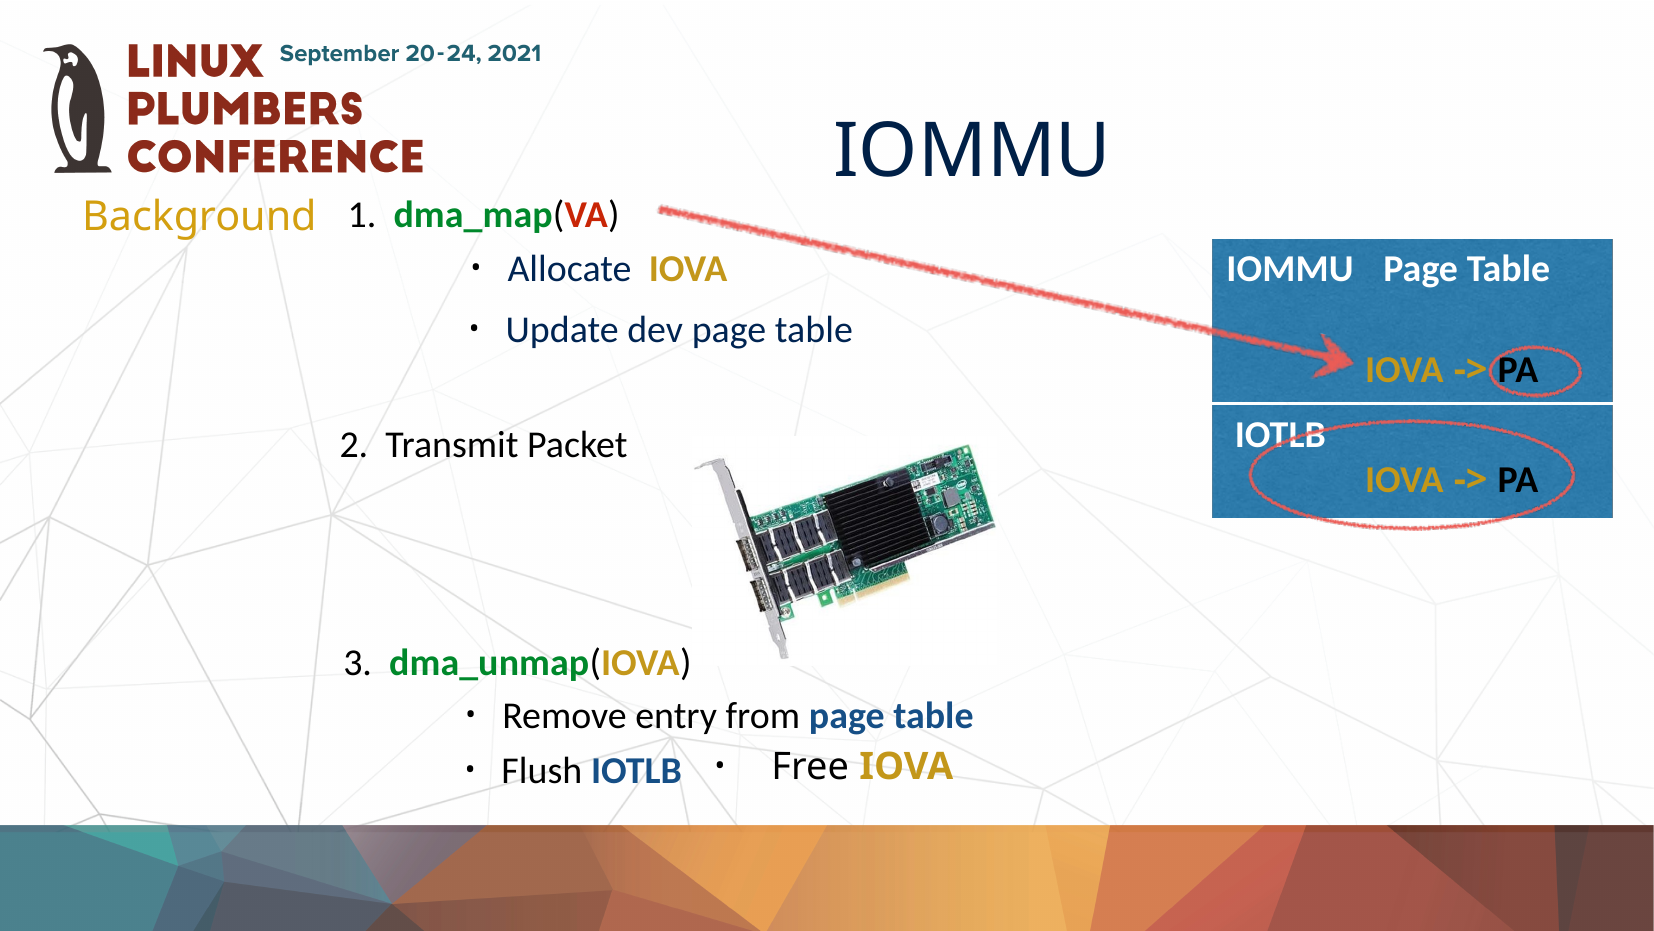

IOMMU
Background
1. dma_map(VA)
Allocate IOVA
IOMMU
Page Table
Update dev page table
IOVA -> PA
IOTLB
2. Transmit Packet
IOVA -> PA
3. dma_unmap(IOVA)
Remove entry from page table
Free IOVA
Flush IOTLB